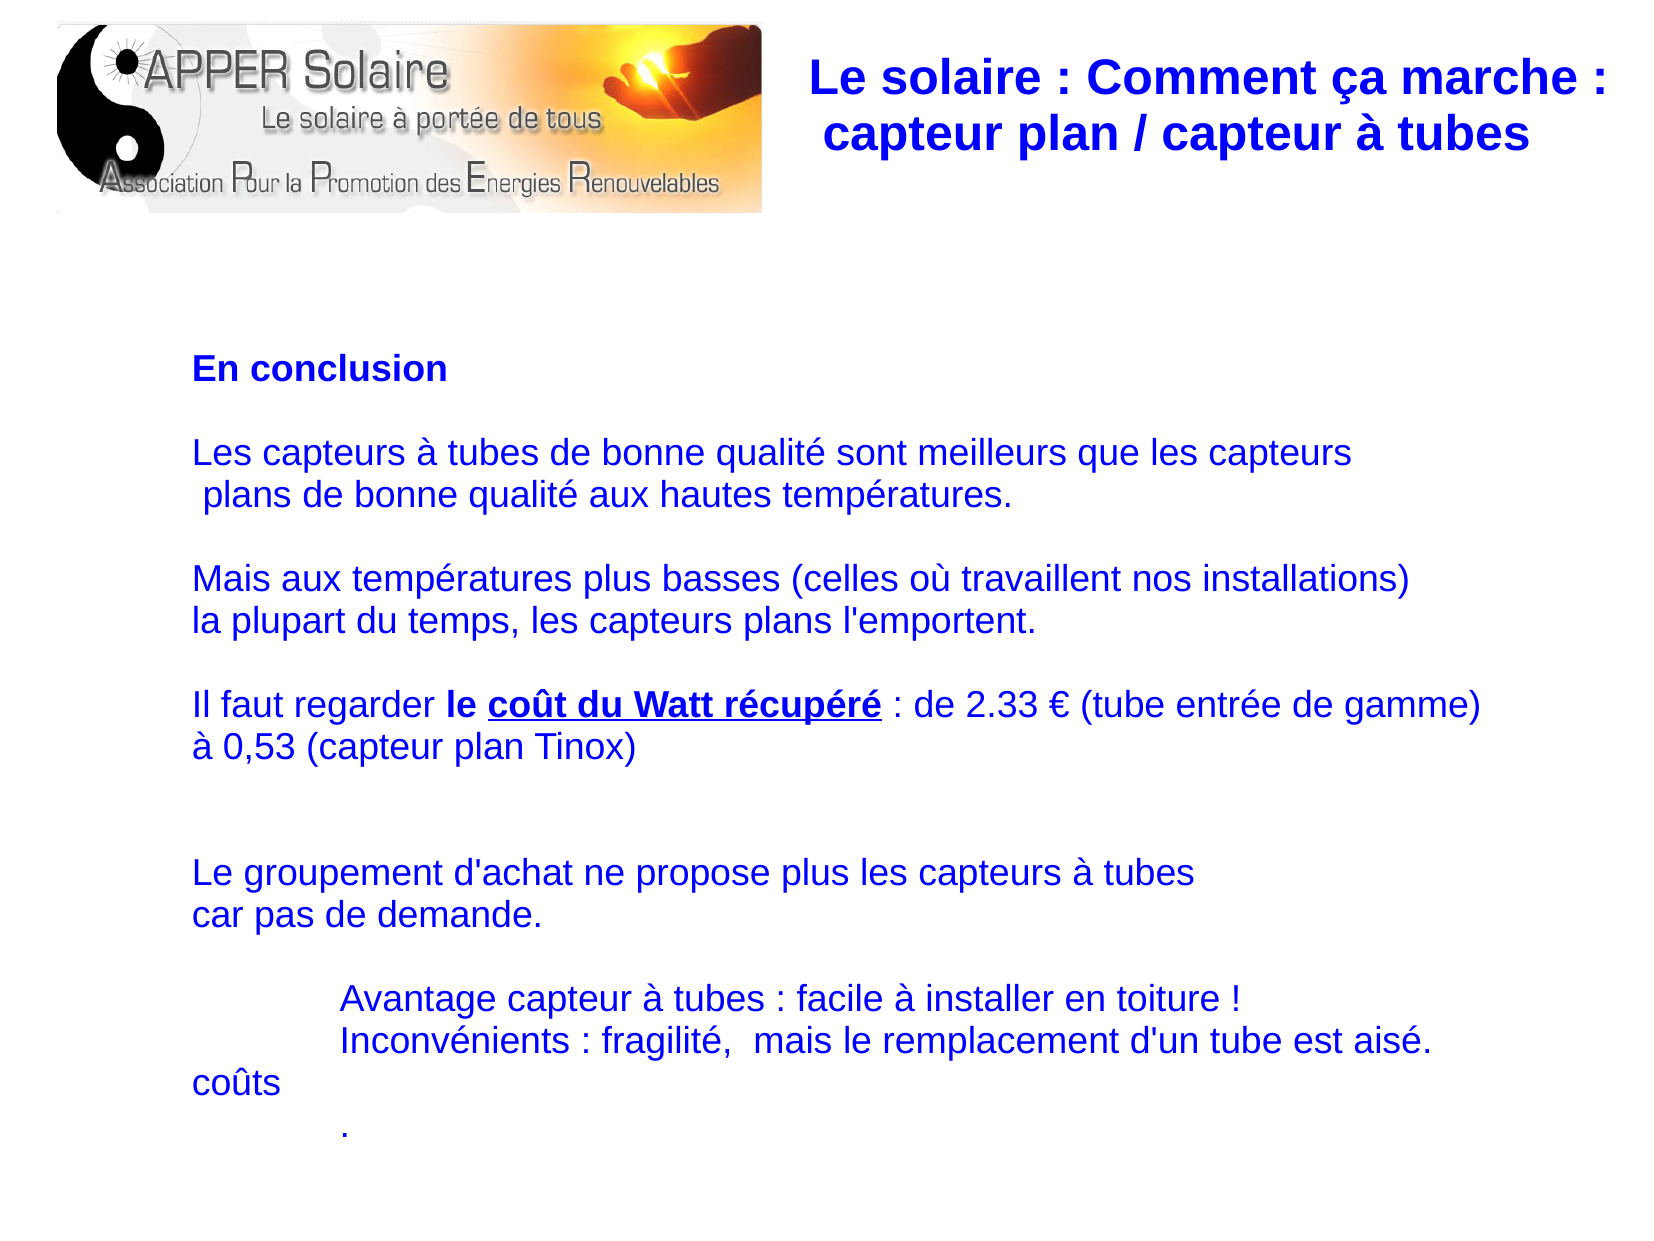

Le solaire : Comment ça marche :
 capteur plan / capteur à tubes
#
En conclusion
Les capteurs à tubes de bonne qualité sont meilleurs que les capteurs
 plans de bonne qualité aux hautes températures.
Mais aux températures plus basses (celles où travaillent nos installations)
la plupart du temps, les capteurs plans l'emportent.
Il faut regarder le coût du Watt récupéré : de 2.33 € (tube entrée de gamme)
à 0,53 (capteur plan Tinox)
Le groupement d'achat ne propose plus les capteurs à tubes
car pas de demande.
		Avantage capteur à tubes : facile à installer en toiture !
		Inconvénients : fragilité, mais le remplacement d'un tube est aisé.
coûts
		.